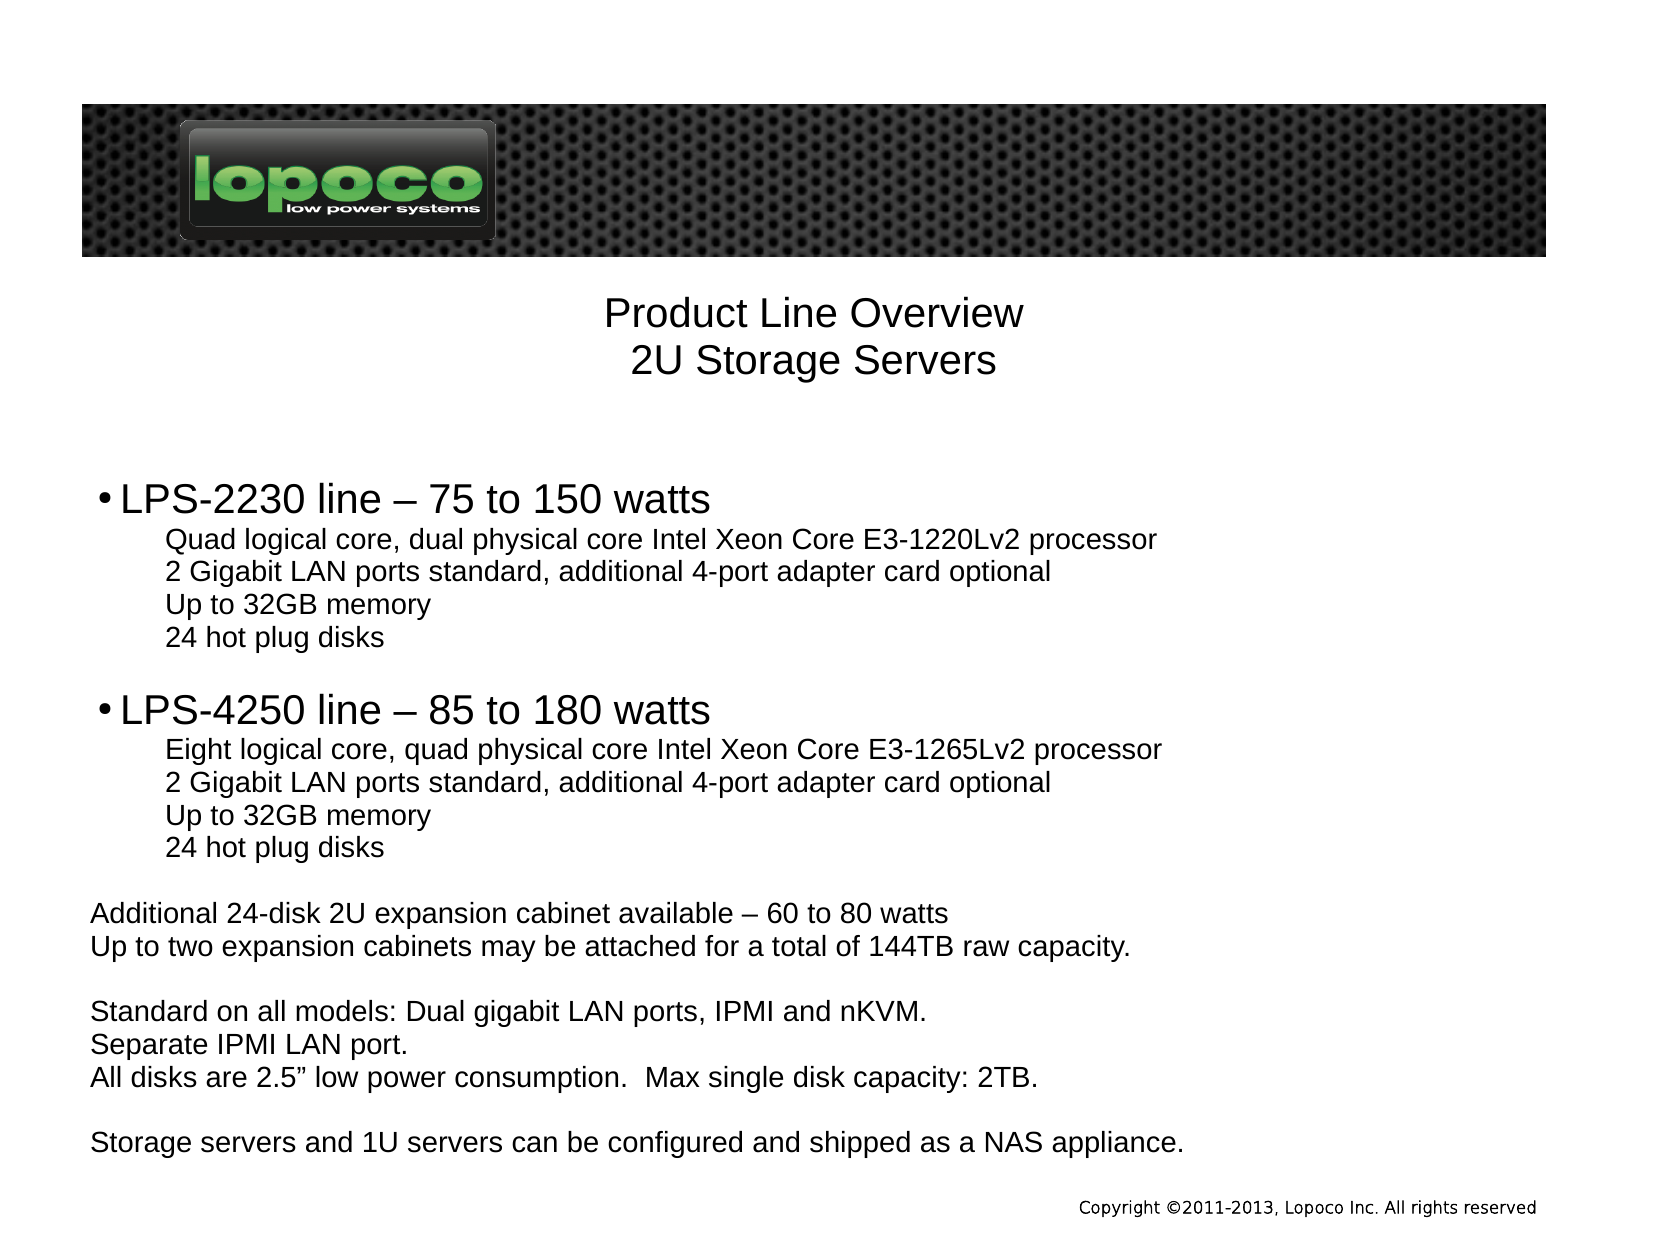

#
Product Line Overview
2U Storage Servers
LPS-2230 line – 75 to 150 watts
	Quad logical core, dual physical core Intel Xeon Core E3-1220Lv2 processor
	2 Gigabit LAN ports standard, additional 4-port adapter card optional
	Up to 32GB memory
	24 hot plug disks
LPS-4250 line – 85 to 180 watts
	Eight logical core, quad physical core Intel Xeon Core E3-1265Lv2 processor
	2 Gigabit LAN ports standard, additional 4-port adapter card optional
	Up to 32GB memory
	24 hot plug disks
Additional 24-disk 2U expansion cabinet available – 60 to 80 watts
Up to two expansion cabinets may be attached for a total of 144TB raw capacity.
Standard on all models: Dual gigabit LAN ports, IPMI and nKVM.
Separate IPMI LAN port.
All disks are 2.5” low power consumption. Max single disk capacity: 2TB.
Storage servers and 1U servers can be configured and shipped as a NAS appliance.
Copyright ©2011-2013, Lopoco Inc. All rights reserved